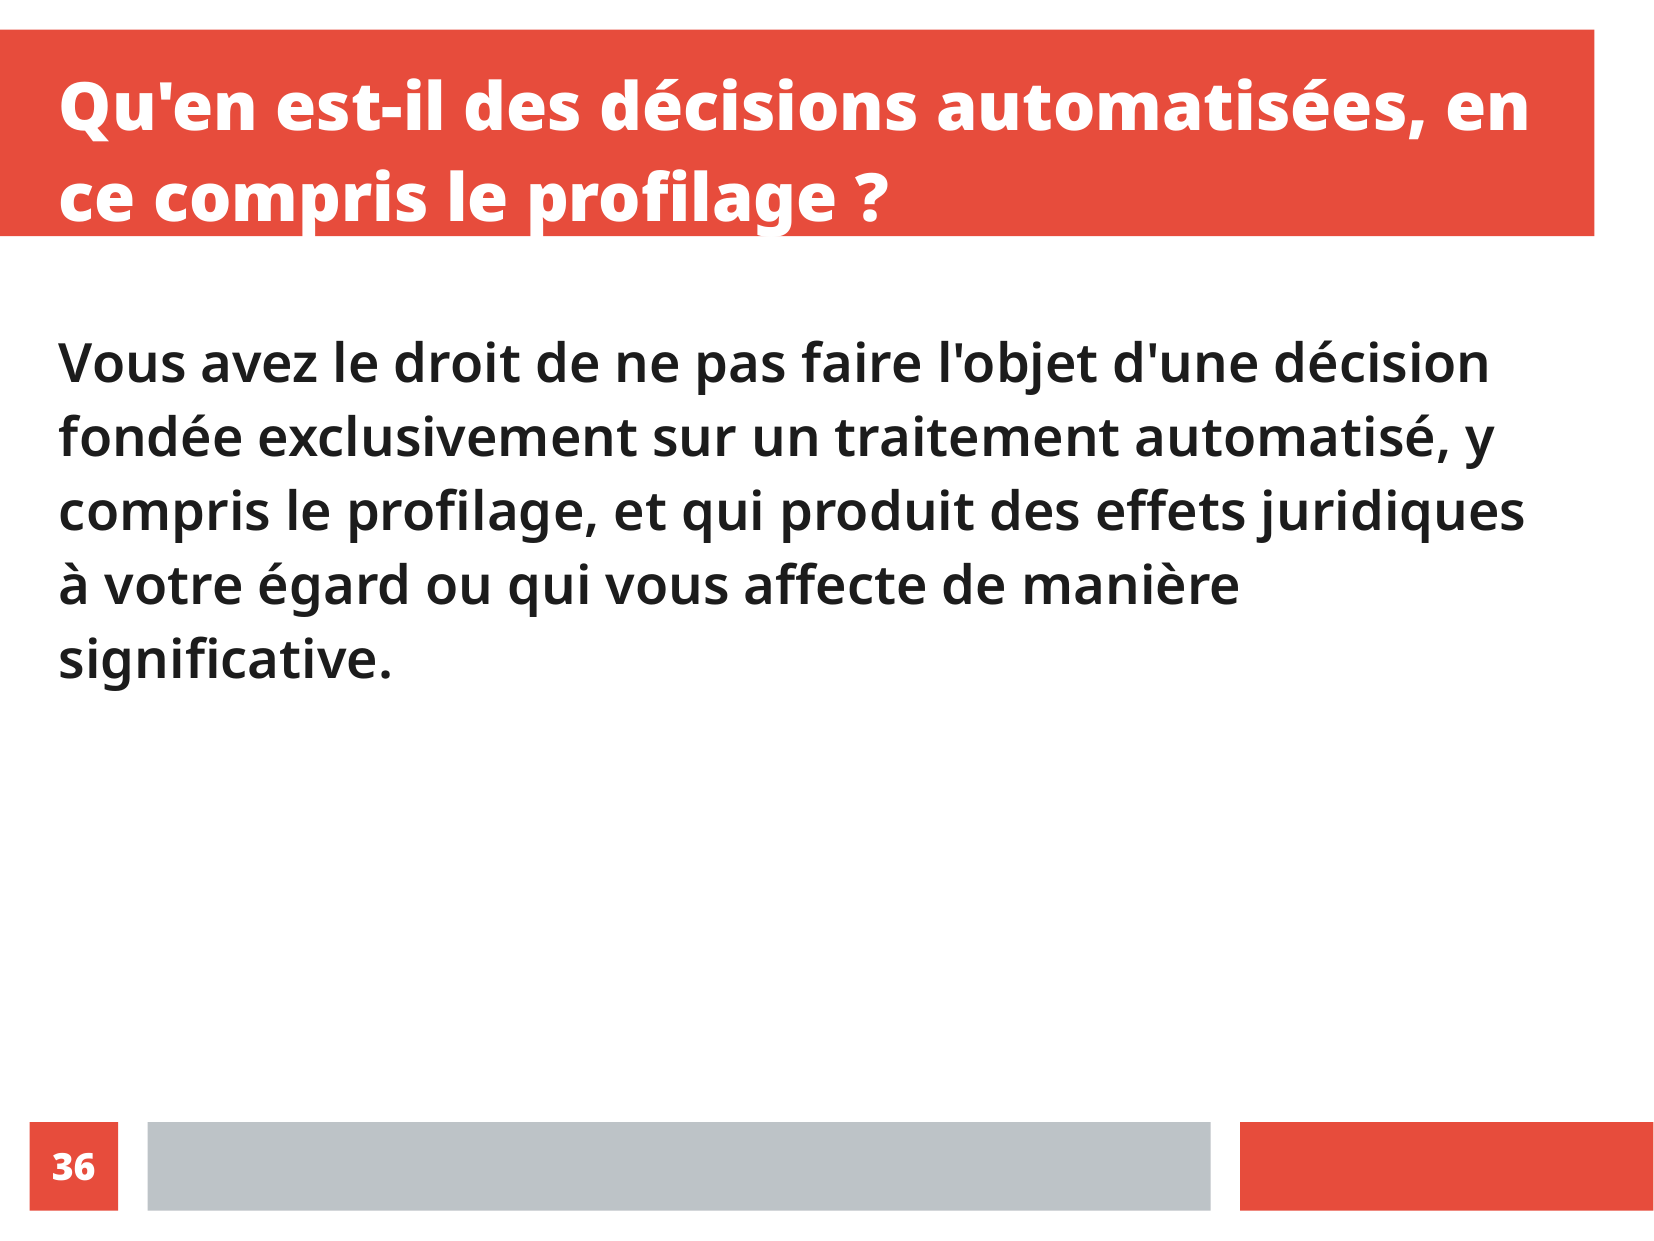

# Qu'en est-il des décisions automatisées, en ce compris le profilage ?
Vous avez le droit de ne pas faire l'objet d'une décision fondée exclusivement sur un traitement automatisé, y compris le profilage, et qui produit des effets juridiques à votre égard ou qui vous affecte de manière significative.
36